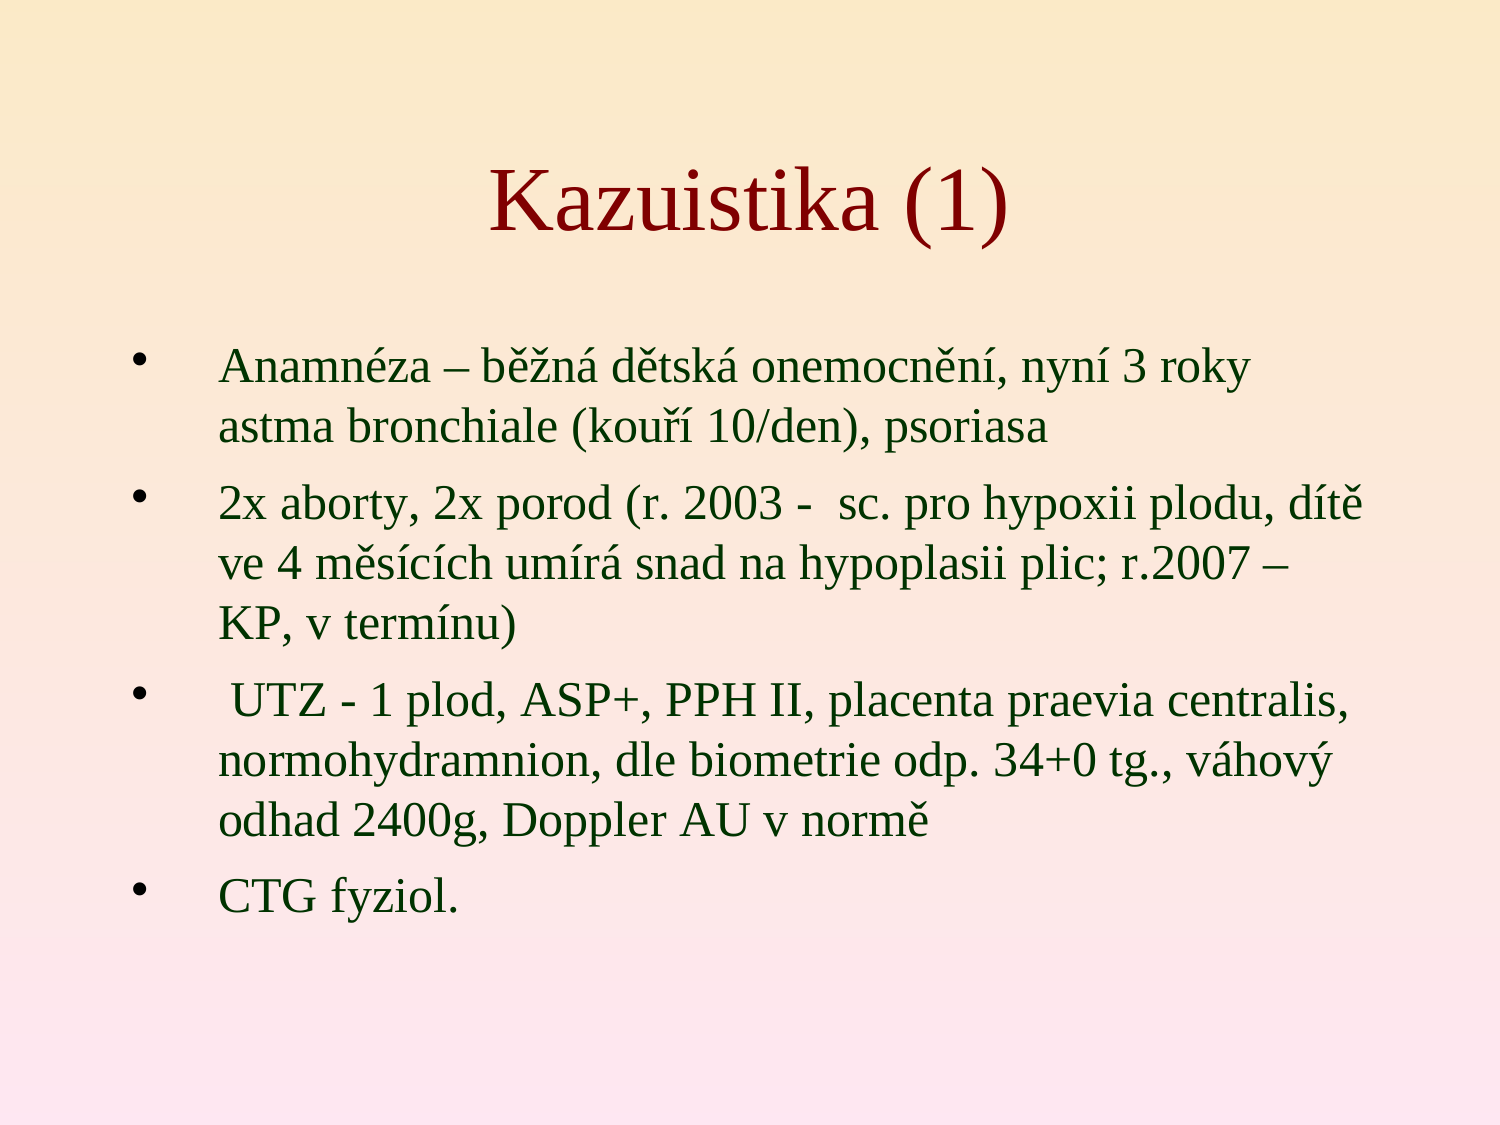

# Kazuistika (1)
Anamnéza – běžná dětská onemocnění, nyní 3 roky astma bronchiale (kouří 10/den), psoriasa
2x aborty, 2x porod (r. 2003 - sc. pro hypoxii plodu, dítě ve 4 měsících umírá snad na hypoplasii plic; r.2007 – KP, v termínu)
 UTZ - 1 plod, ASP+, PPH II, placenta praevia centralis, normohydramnion, dle biometrie odp. 34+0 tg., váhový odhad 2400g, Doppler AU v normě
CTG fyziol.